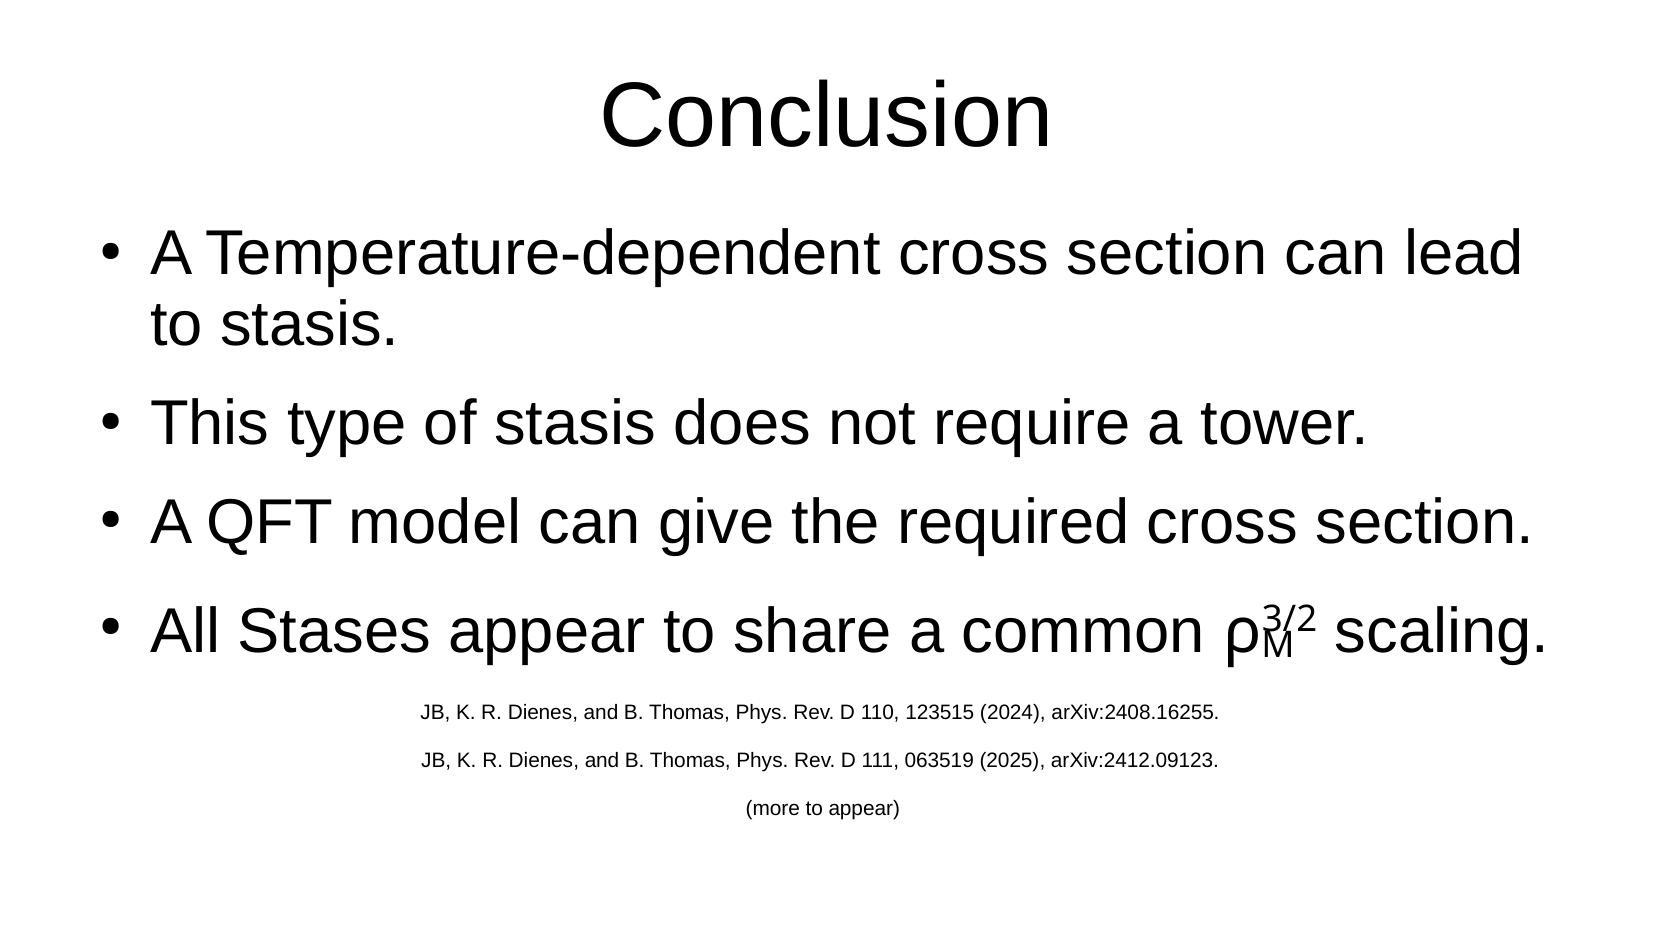

# Conclusion
A Temperature-dependent cross section can lead to stasis.
This type of stasis does not require a tower.
A QFT model can give the required cross section.
All Stases appear to share a common ρM 3/2 scaling.
JB, K. R. Dienes, and B. Thomas, Phys. Rev. D 110, 123515 (2024), arXiv:2408.16255.
JB, K. R. Dienes, and B. Thomas, Phys. Rev. D 111, 063519 (2025), arXiv:2412.09123.
(more to appear)